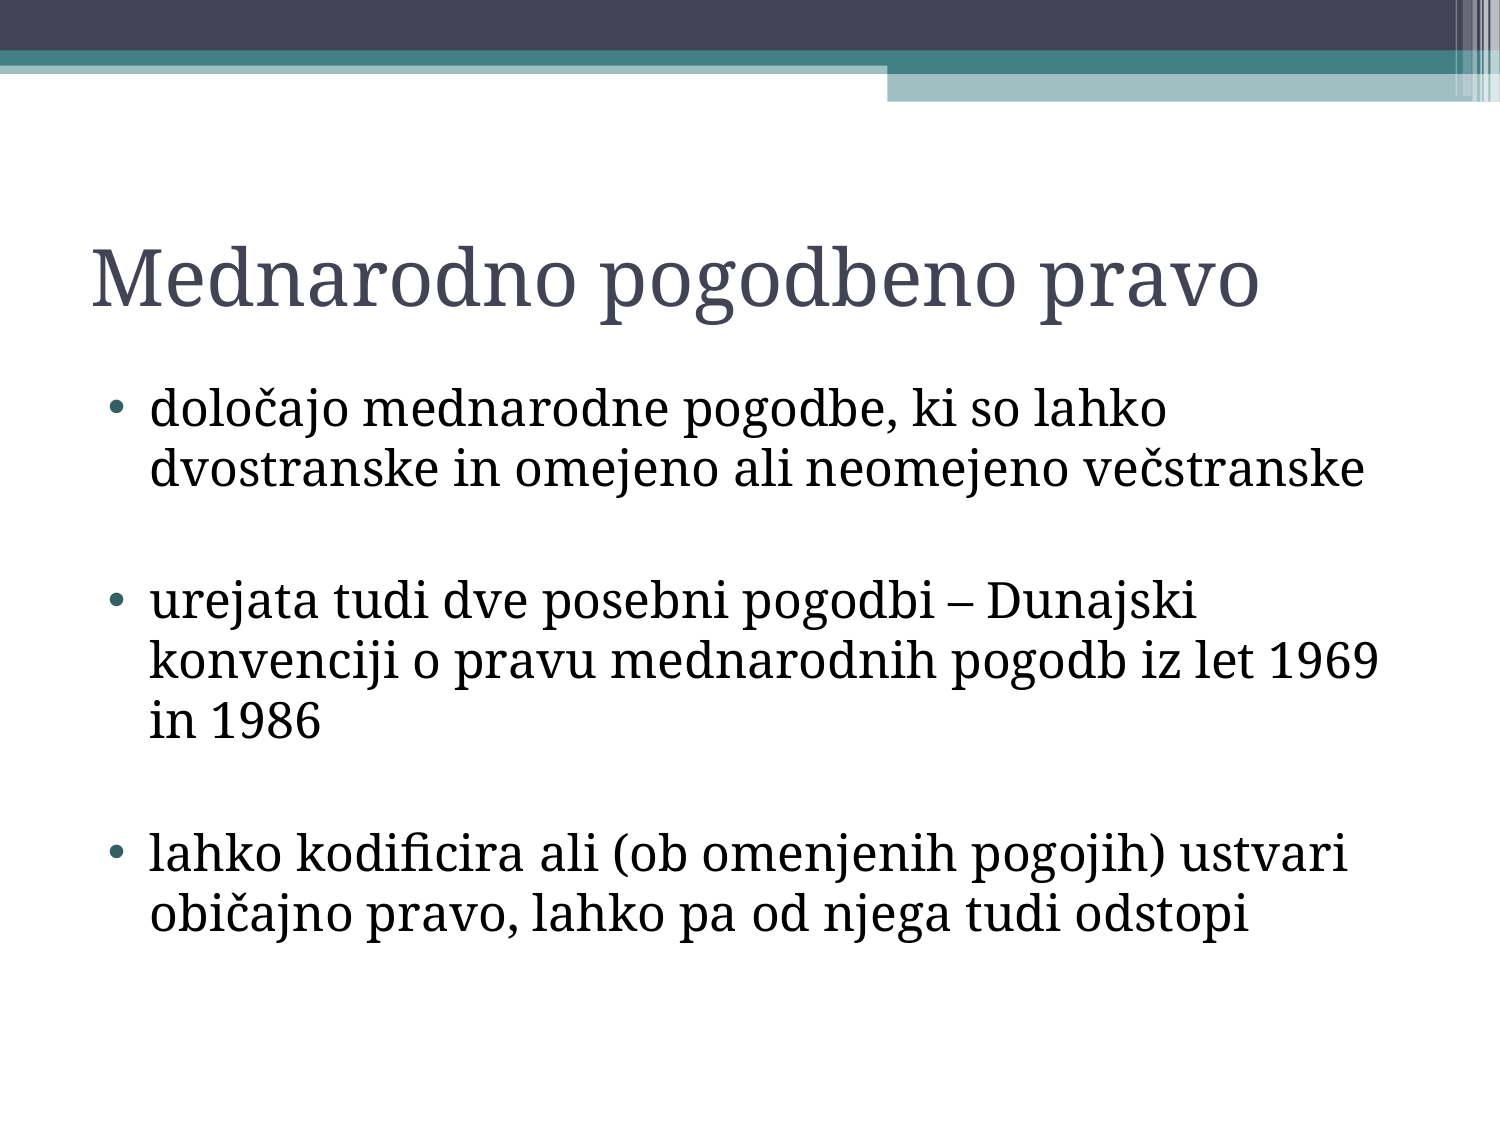

# Mednarodno pogodbeno pravo
določajo mednarodne pogodbe, ki so lahko dvostranske in omejeno ali neomejeno večstranske
urejata tudi dve posebni pogodbi – Dunajski konvenciji o pravu mednarodnih pogodb iz let 1969 in 1986
lahko kodificira ali (ob omenjenih pogojih) ustvari običajno pravo, lahko pa od njega tudi odstopi